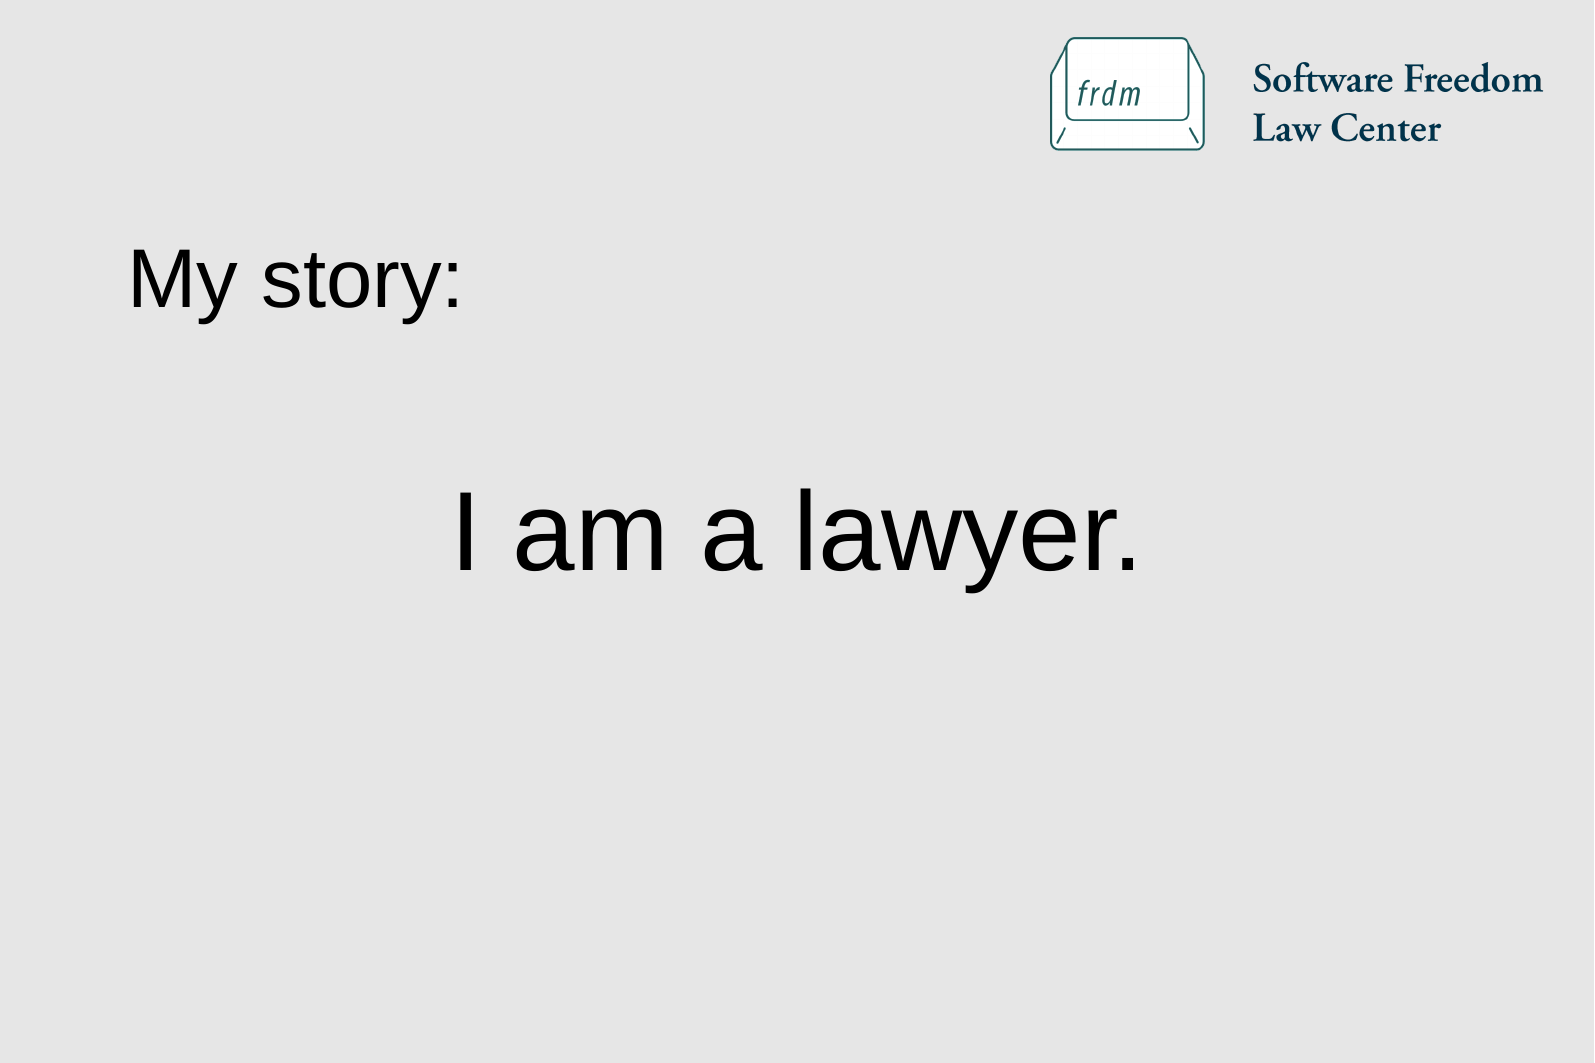

My story:
# I am a lawyer.